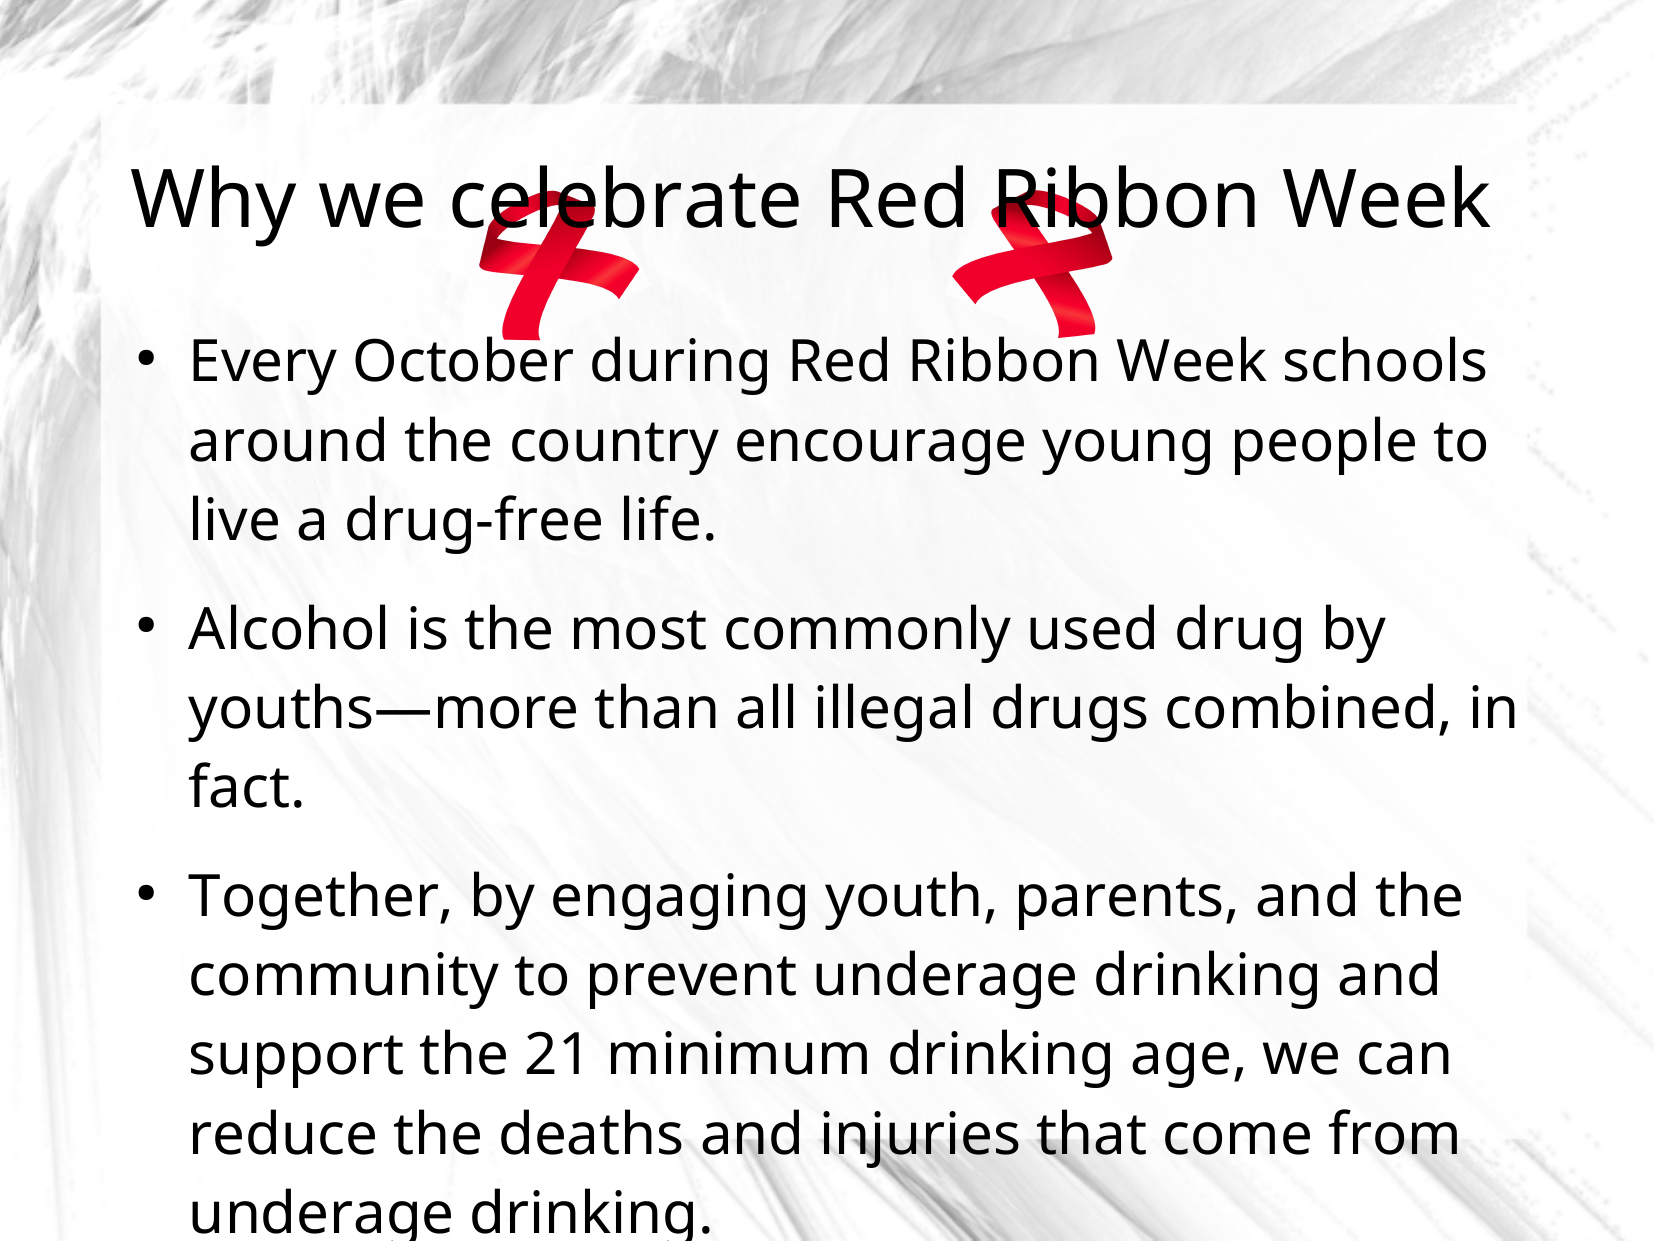

# Why we celebrate Red Ribbon Week
Every October during Red Ribbon Week schools around the country encourage young people to live a drug-free life.
Alcohol is the most commonly used drug by youths—more than all illegal drugs combined, in fact.
Together, by engaging youth, parents, and the community to prevent underage drinking and support the 21 minimum drinking age, we can reduce the deaths and injuries that come from underage drinking.